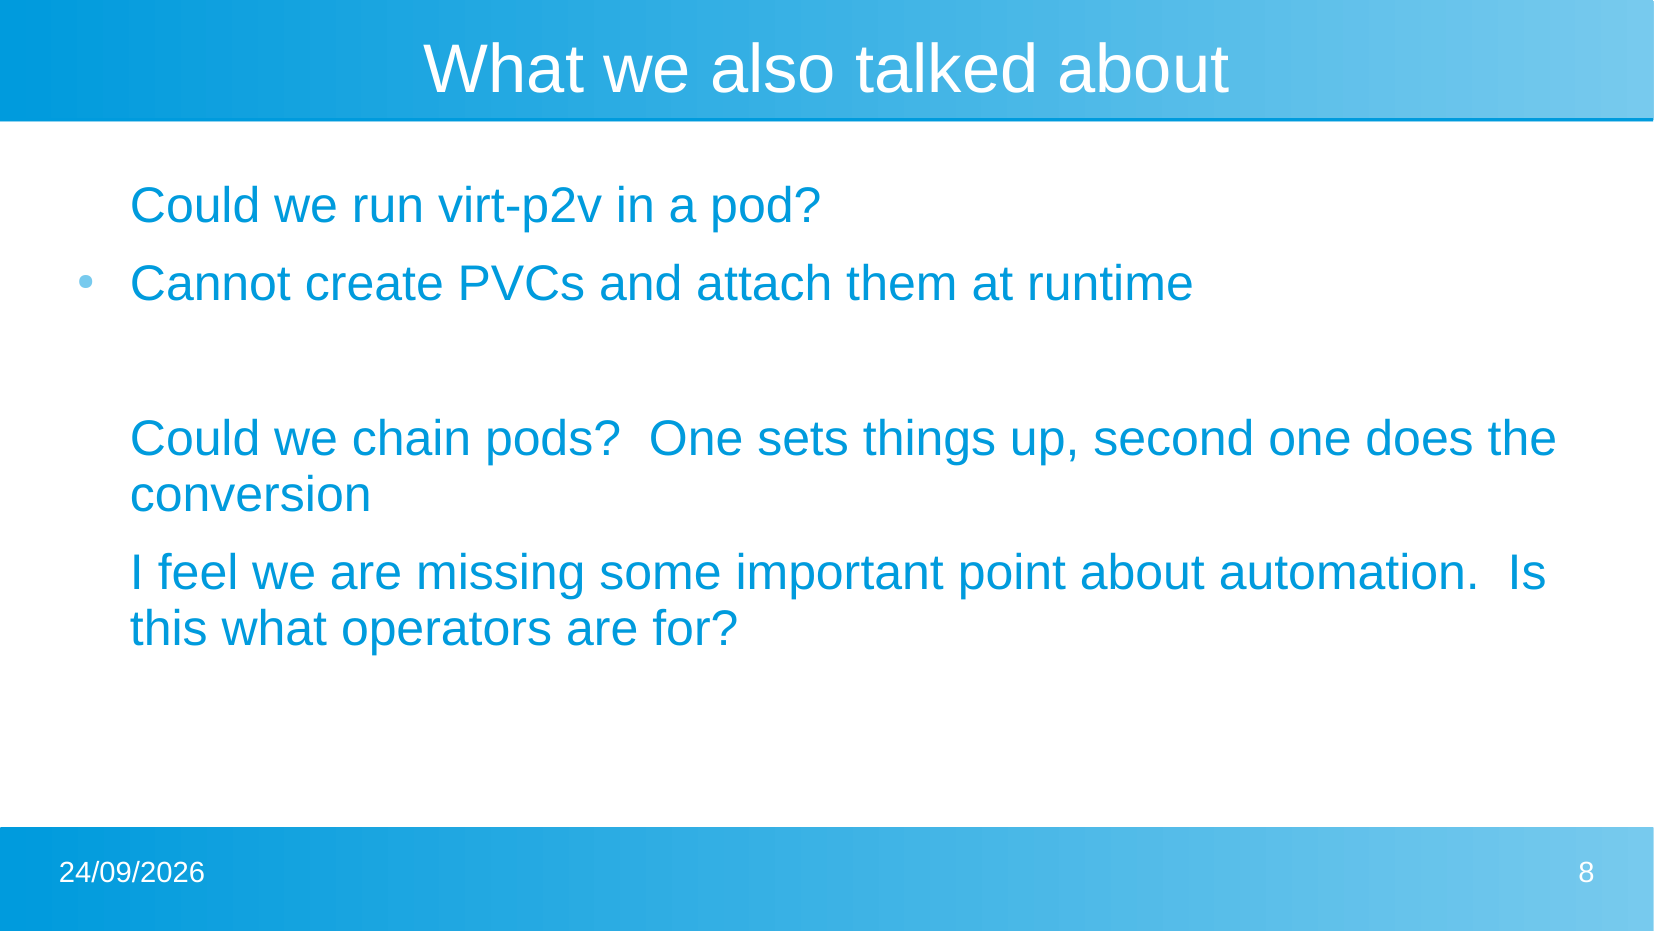

# What we also talked about
Could we run virt-p2v in a pod?
Cannot create PVCs and attach them at runtime
Could we chain pods? One sets things up, second one does the conversion
I feel we are missing some important point about automation. Is this what operators are for?
8